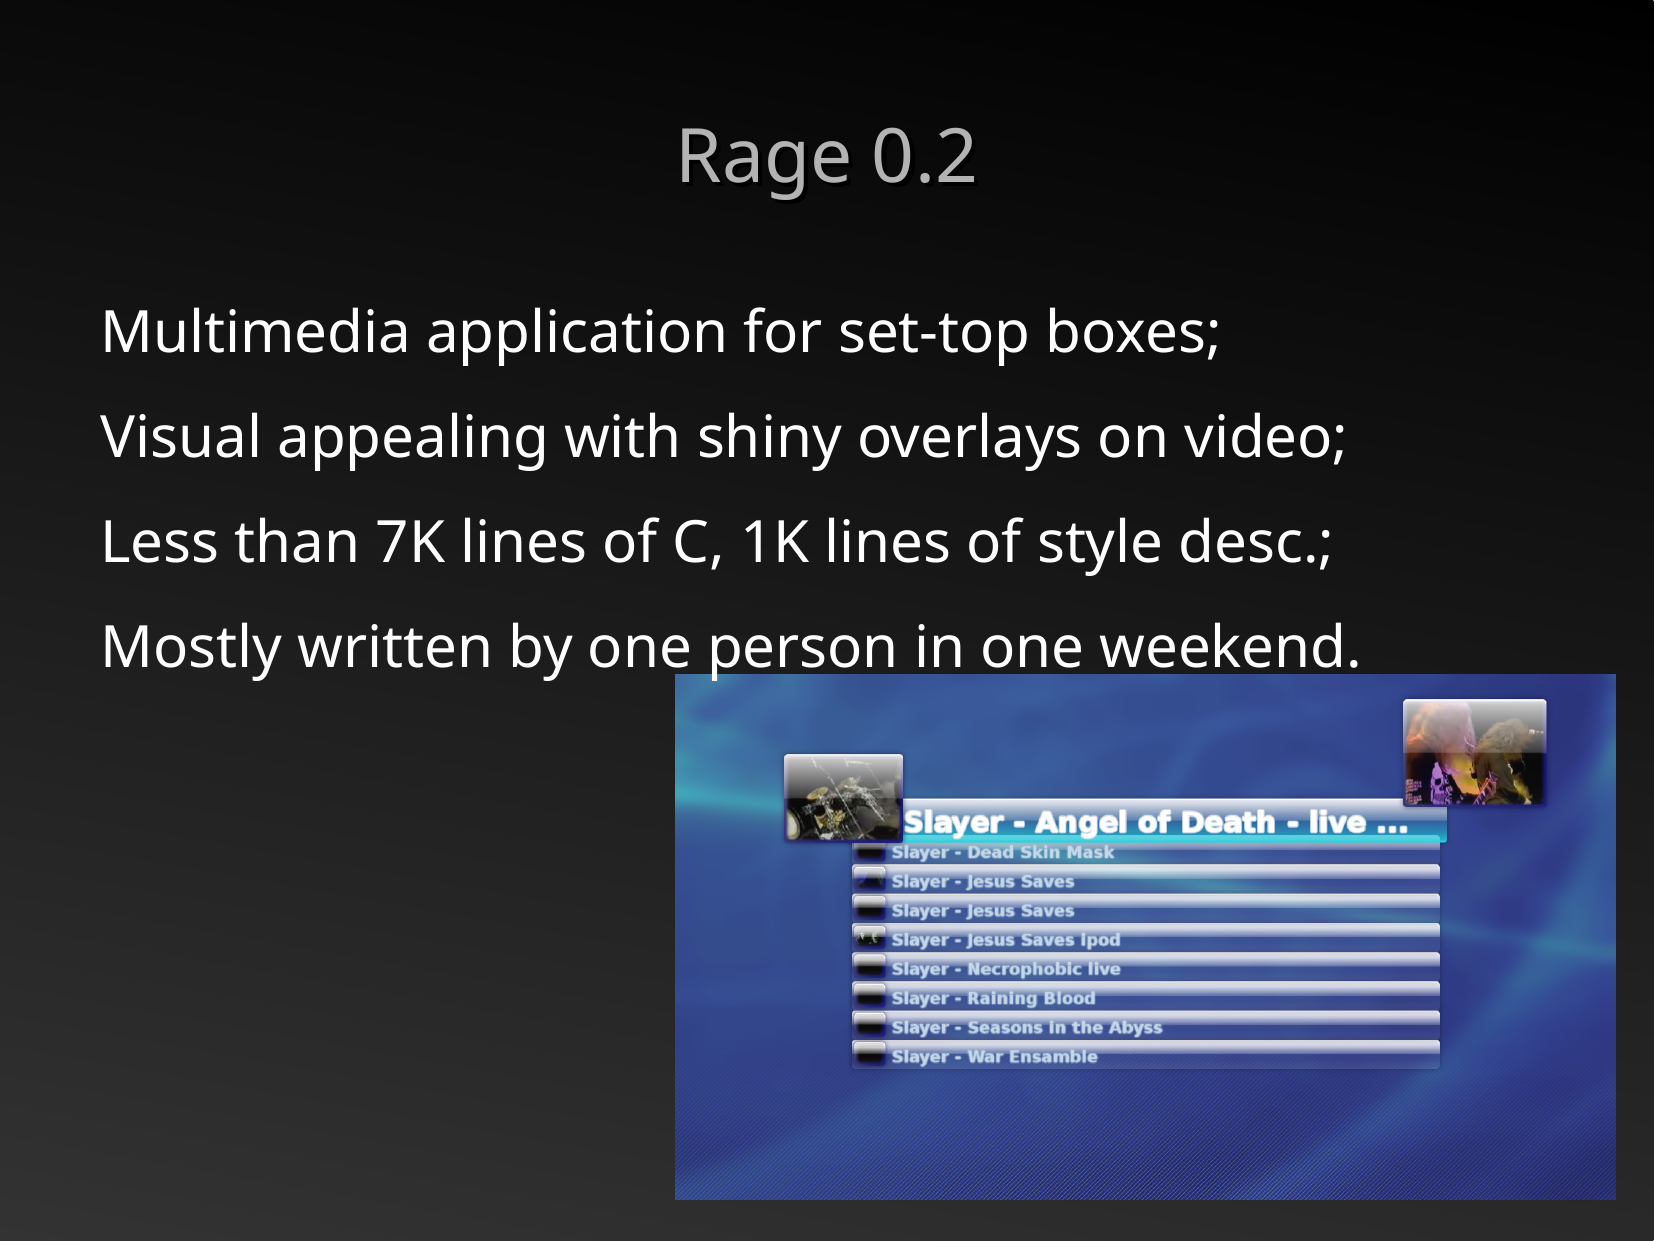

# Rage 0.2
Multimedia application for set-top boxes;
Visual appealing with shiny overlays on video;
Less than 7K lines of C, 1K lines of style desc.;
Mostly written by one person in one weekend.